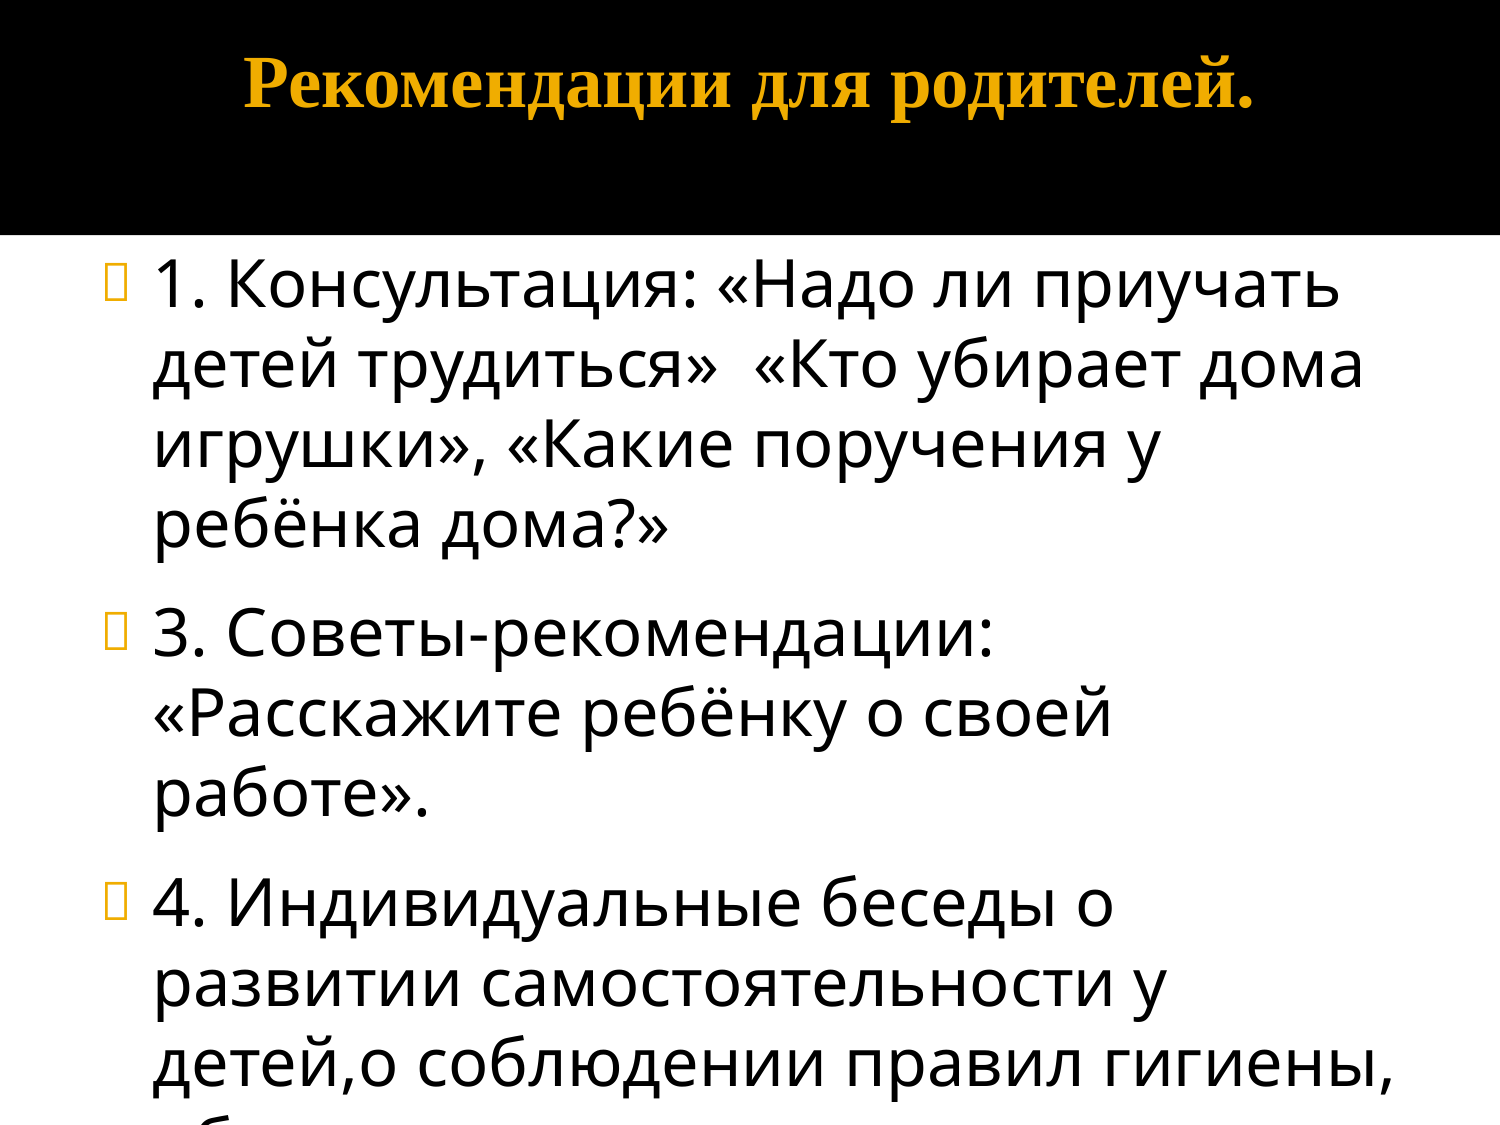

# Рекомендации для родителей.
1. Консультация: «Надо ли приучать детей трудиться» «Кто убирает дома игрушки», «Какие поручения у ребёнка дома?»
3. Советы-рекомендации: «Расскажите ребёнку о своей работе».
4. Индивидуальные беседы о развитии самостоятельности у детей,о соблюдении правил гигиены, об одевании и раздевании.
8. Статья: «Это великое Я - САМ!».